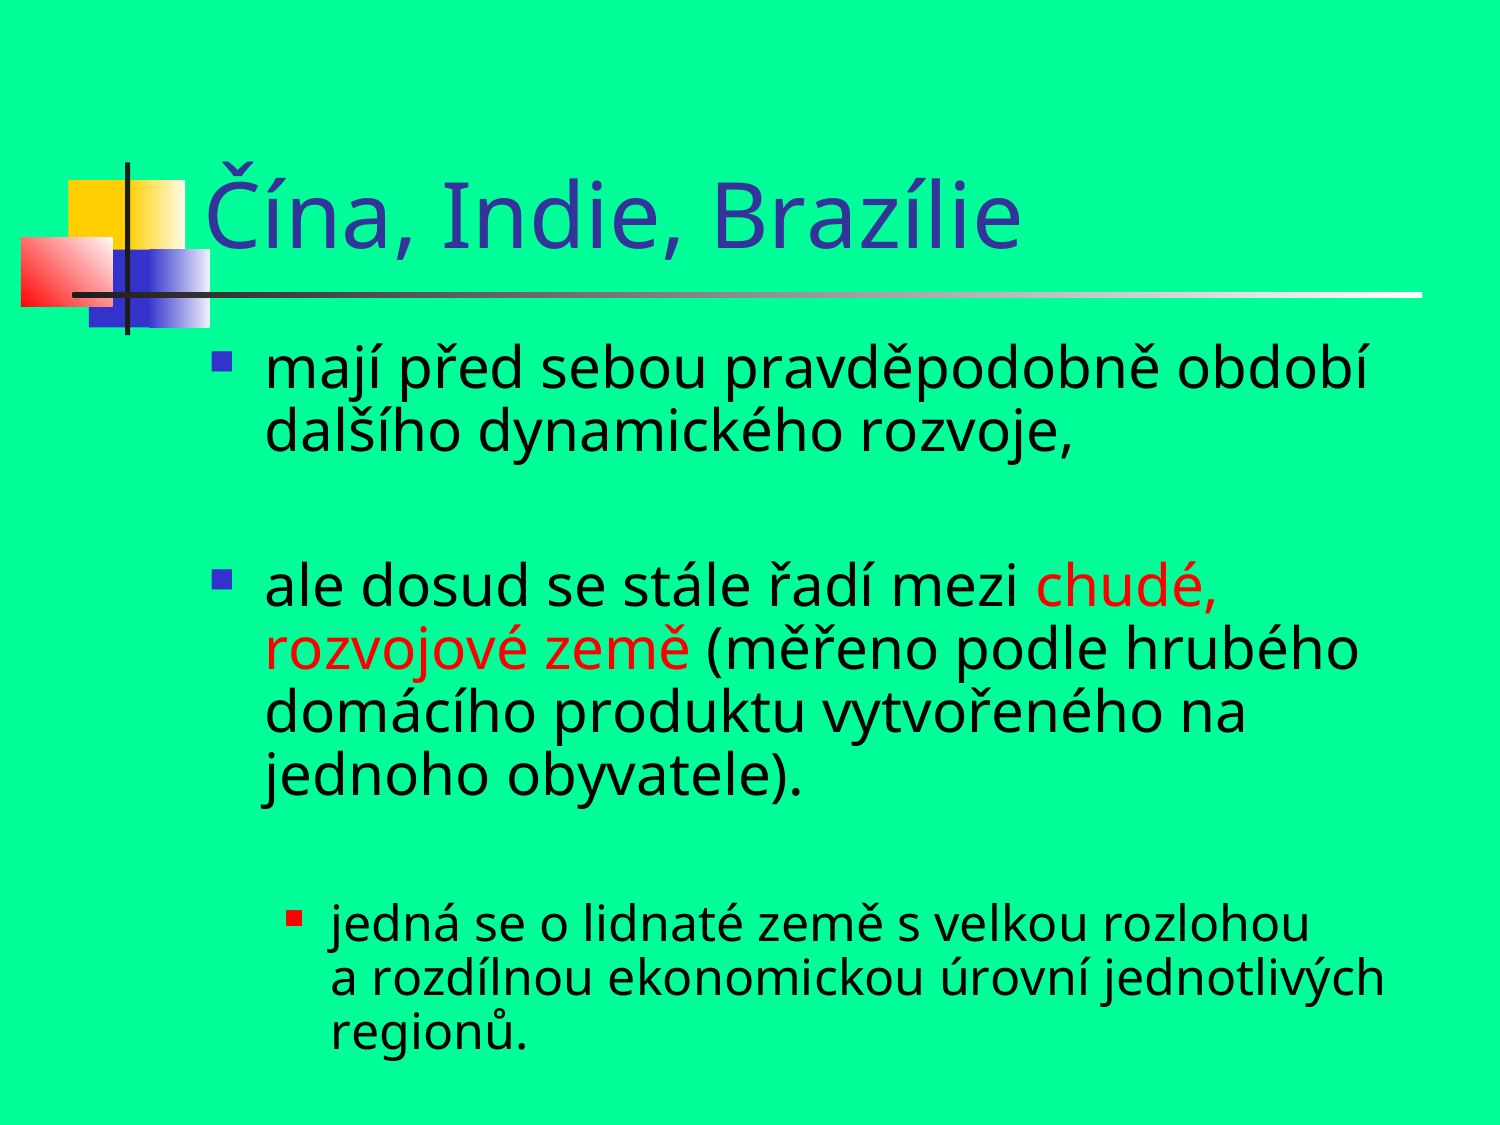

# Čína, Indie, Brazílie
mají před sebou pravděpodobně období dalšího dynamického rozvoje,
ale dosud se stále řadí mezi chudé, rozvojové země (měřeno podle hrubého domácího produktu vytvořeného na jednoho obyvatele).
jedná se o lidnaté země s velkou rozlohou
a rozdílnou ekonomickou úrovní jednotlivých regionů.